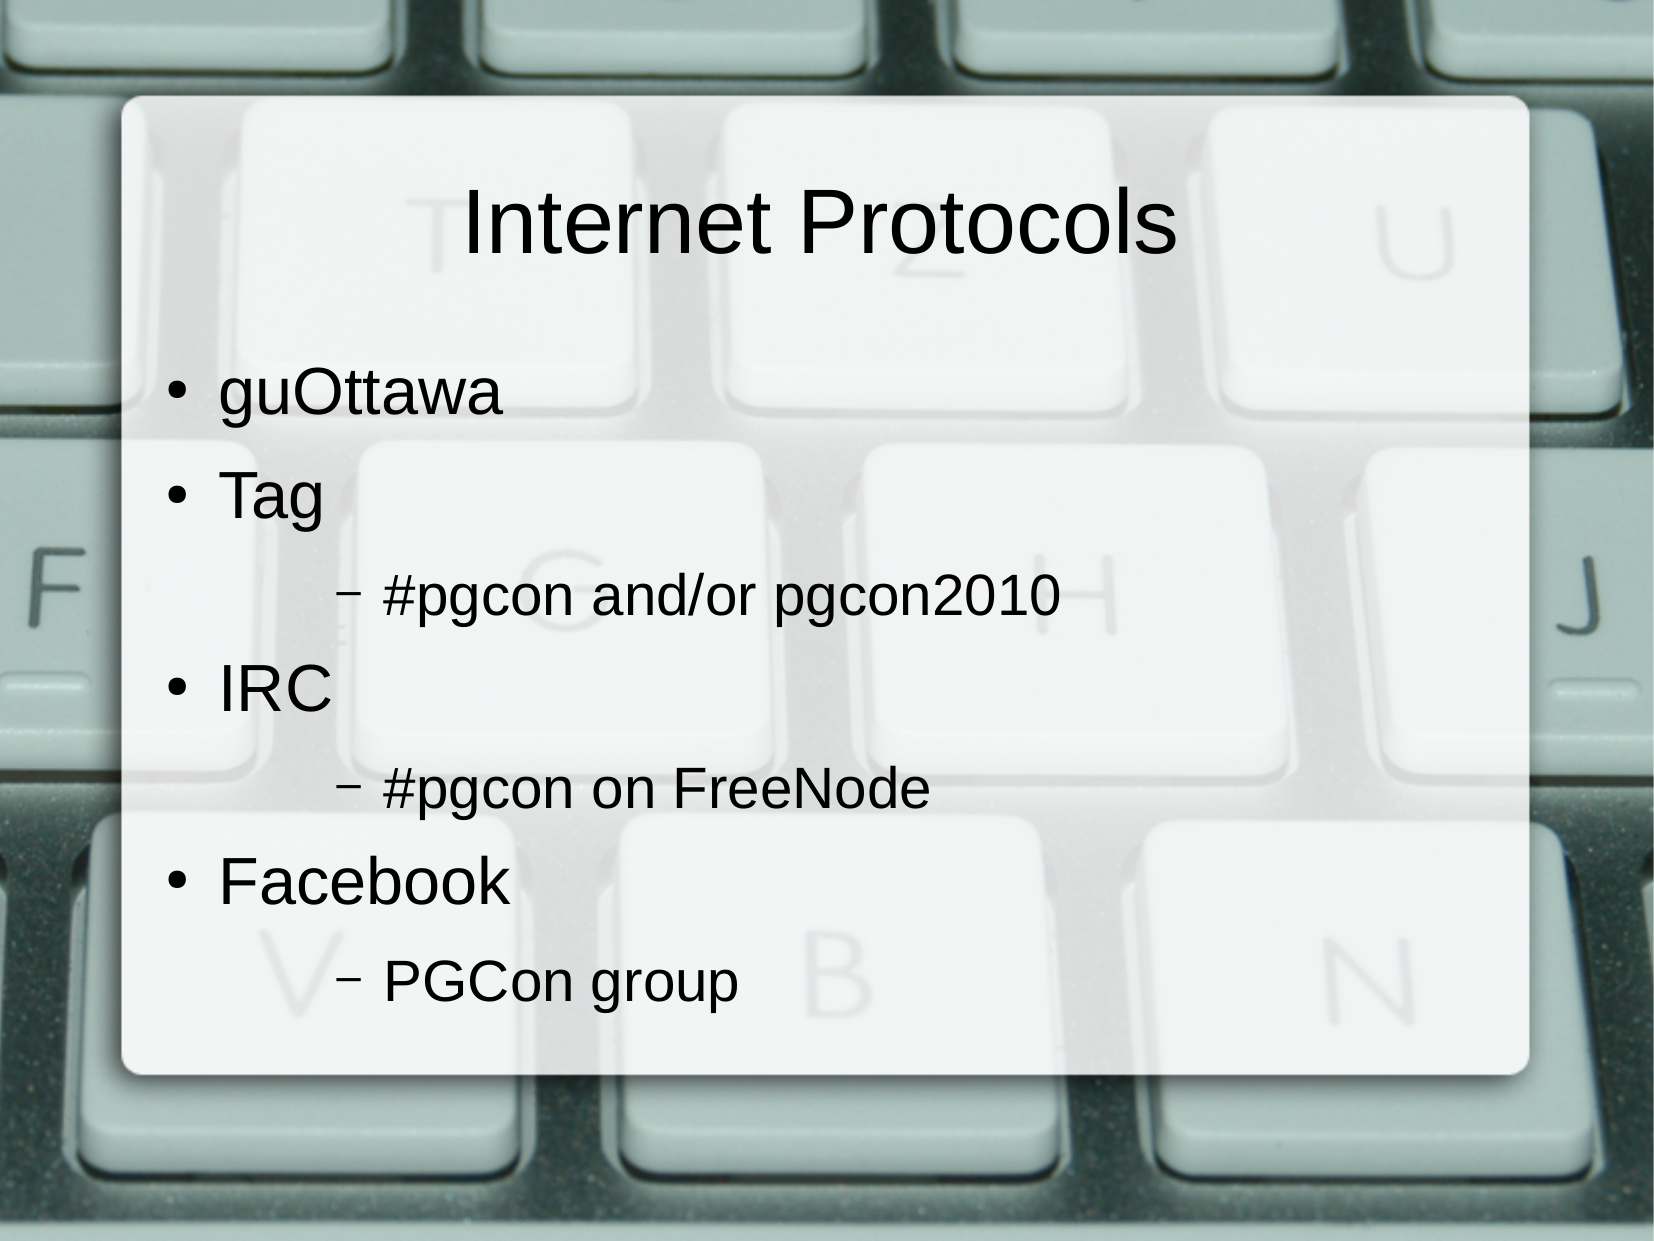

# Internet Protocols
guOttawa
Tag
#pgcon and/or pgcon2010
IRC
#pgcon on FreeNode
Facebook
PGCon group